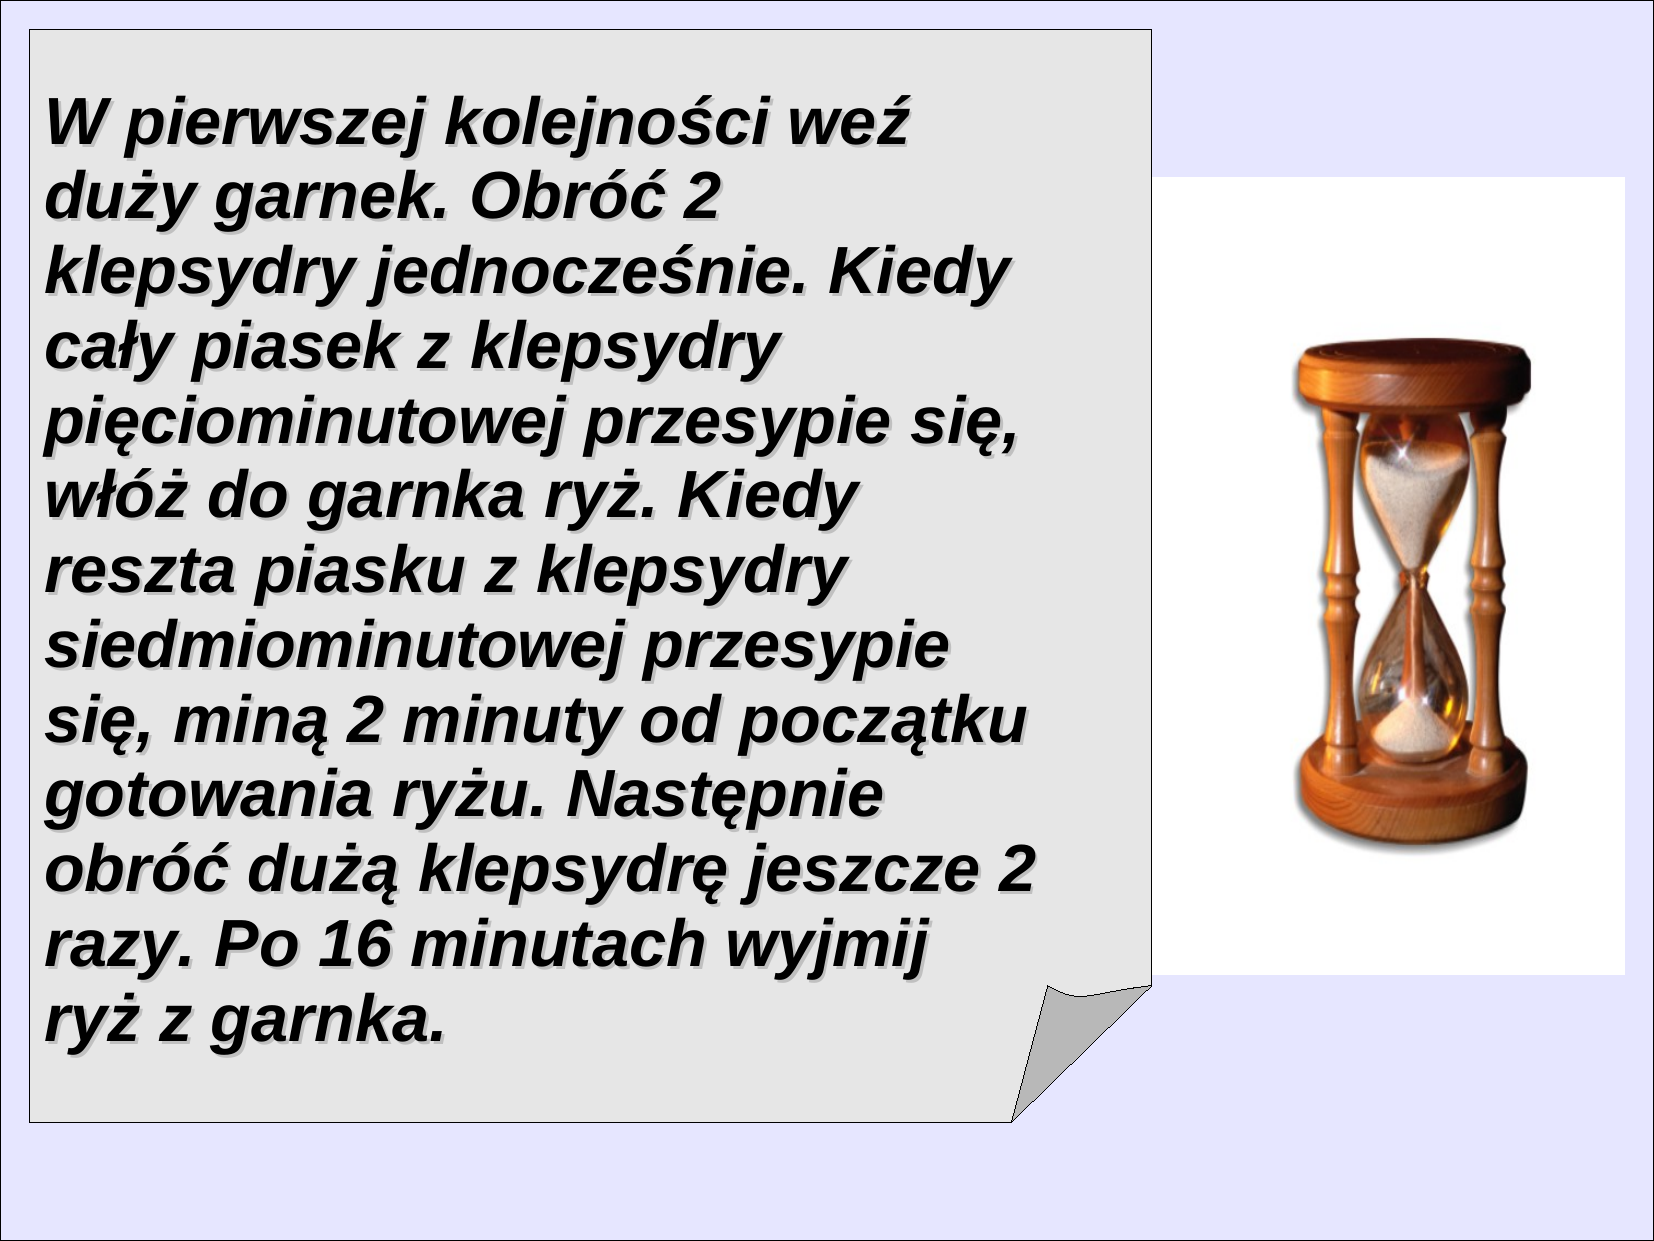

W pierwszej kolejności weź duży garnek. Obróć 2 klepsydry jednocześnie. Kiedy cały piasek z klepsydry pięciominutowej przesypie się, włóż do garnka ryż. Kiedy reszta piasku z klepsydry siedmiominutowej przesypie się, miną 2 minuty od początku gotowania ryżu. Następnie obróć dużą klepsydrę jeszcze 2 razy. Po 16 minutach wyjmij ryż z garnka.